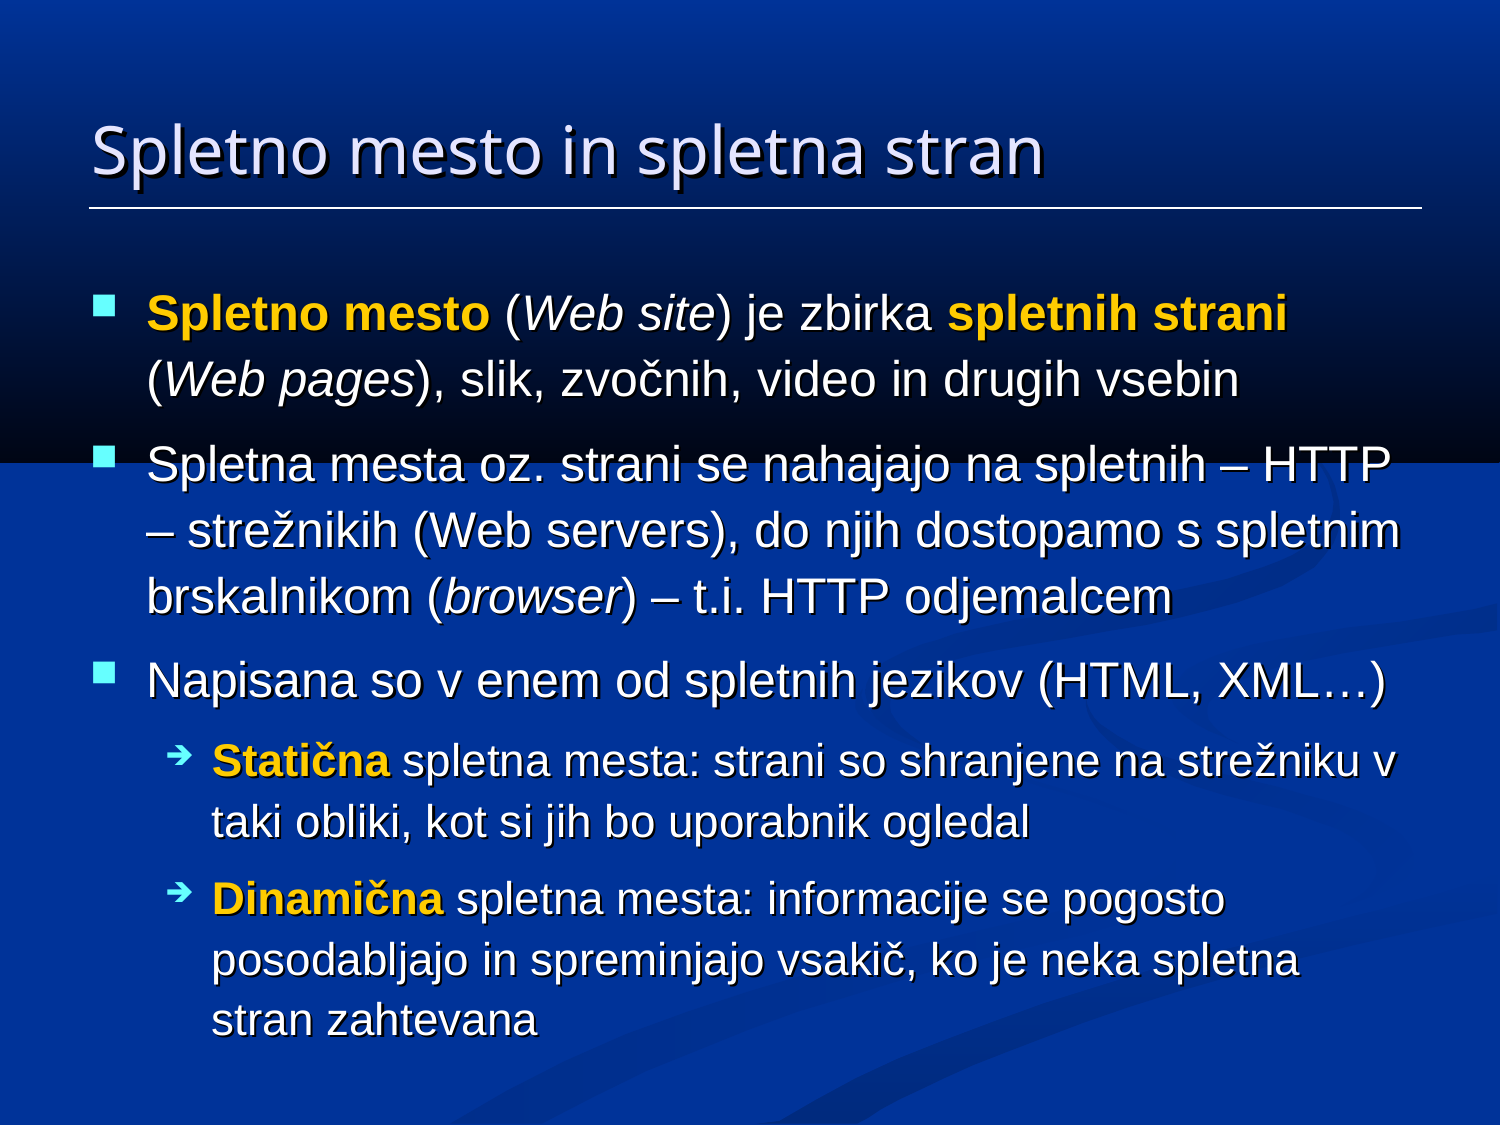

Spletno mesto in spletna stran
# Spletno mesto (Web site) je zbirka spletnih strani (Web pages), slik, zvočnih, video in drugih vsebin
Spletna mesta oz. strani se nahajajo na spletnih – HTTP – strežnikih (Web servers), do njih dostopamo s spletnim brskalnikom (browser) – t.i. HTTP odjemalcem
Napisana so v enem od spletnih jezikov (HTML, XML…)
Statična spletna mesta: strani so shranjene na strežniku v taki obliki, kot si jih bo uporabnik ogledal
Dinamična spletna mesta: informacije se pogosto posodabljajo in spreminjajo vsakič, ko je neka spletna stran zahtevana